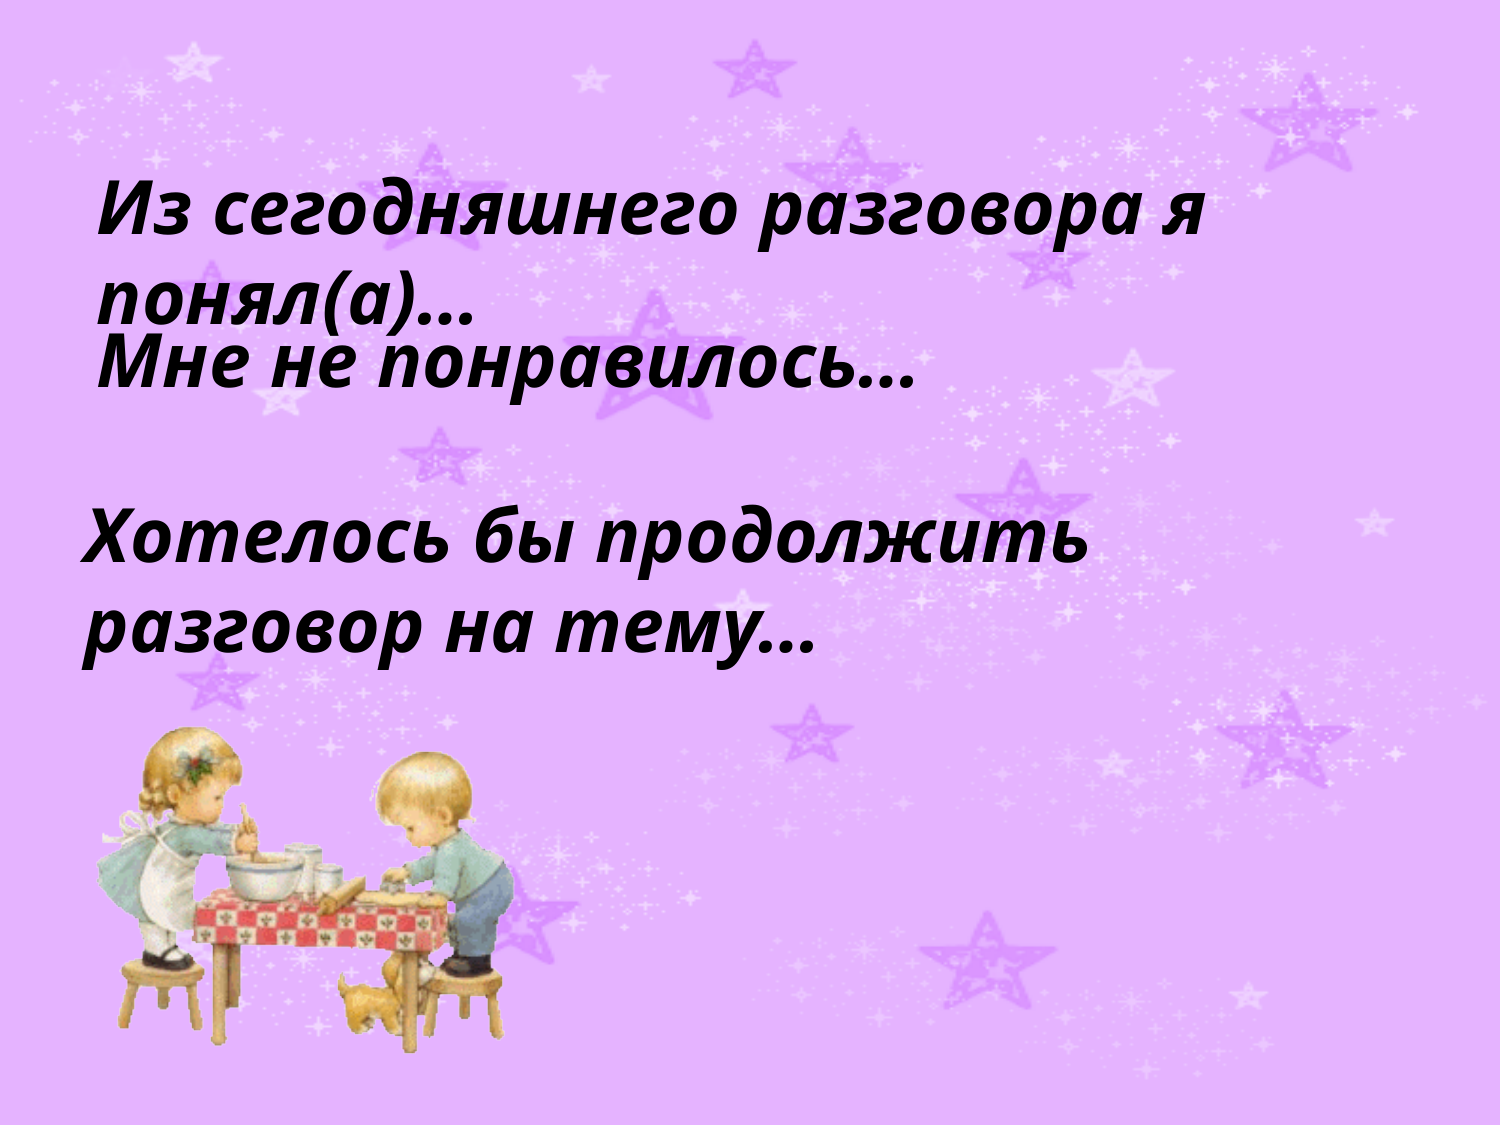

Из сегодняшнего разговора я понял(а)…
Мне не понравилось…
Хотелось бы продолжить разговор на тему…